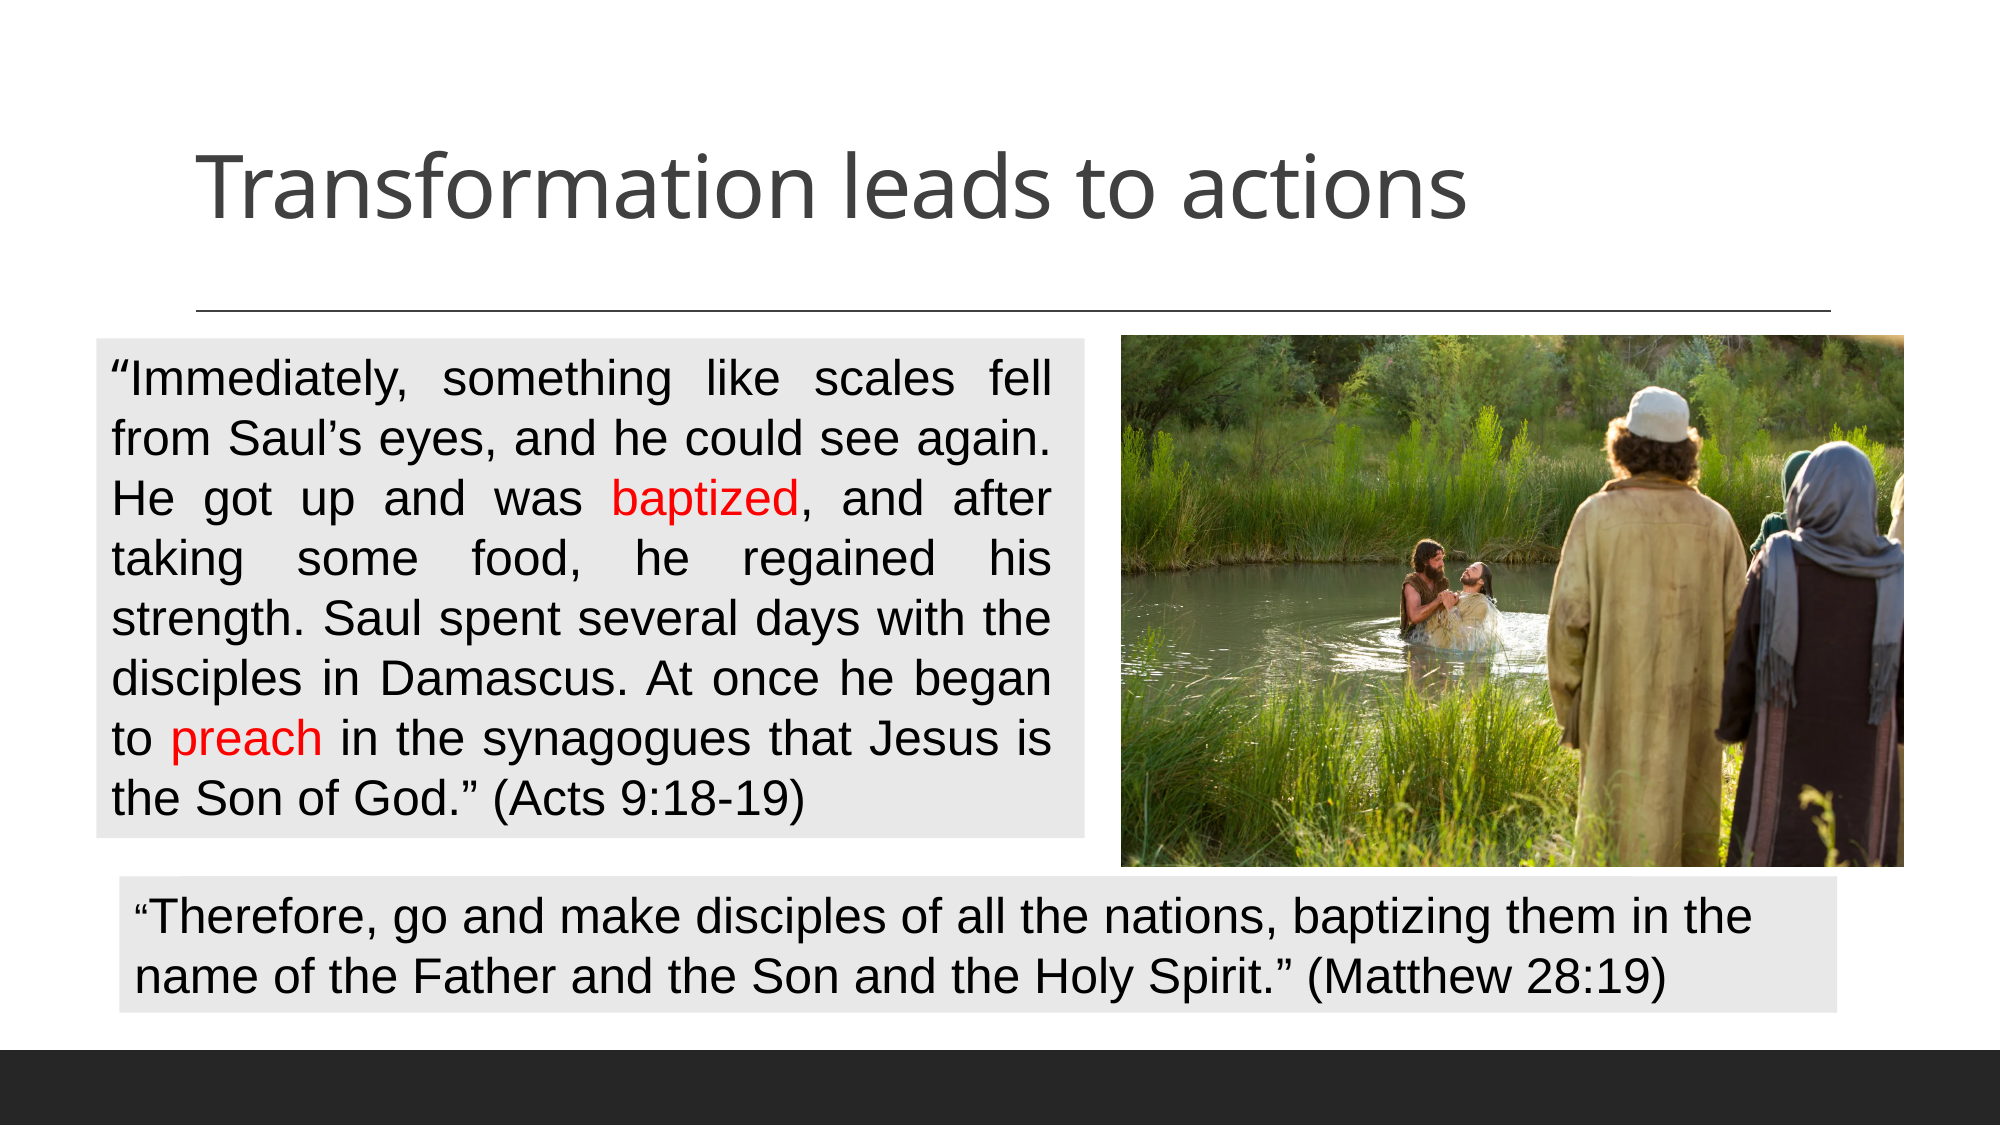

# Transformation leads to actions
“Immediately, something like scales fell from Saul’s eyes, and he could see again. He got up and was baptized, and after taking some food, he regained his strength. Saul spent several days with the disciples in Damascus. At once he began to preach in the synagogues that Jesus is the Son of God.” (Acts 9:18-19)
“Therefore, go and make disciples of all the nations, baptizing them in the name of the Father and the Son and the Holy Spirit.” (Matthew 28:19)
“Then Jesus went from Galilee to the Jordan River to be baptized by John.” Mathew 3:13